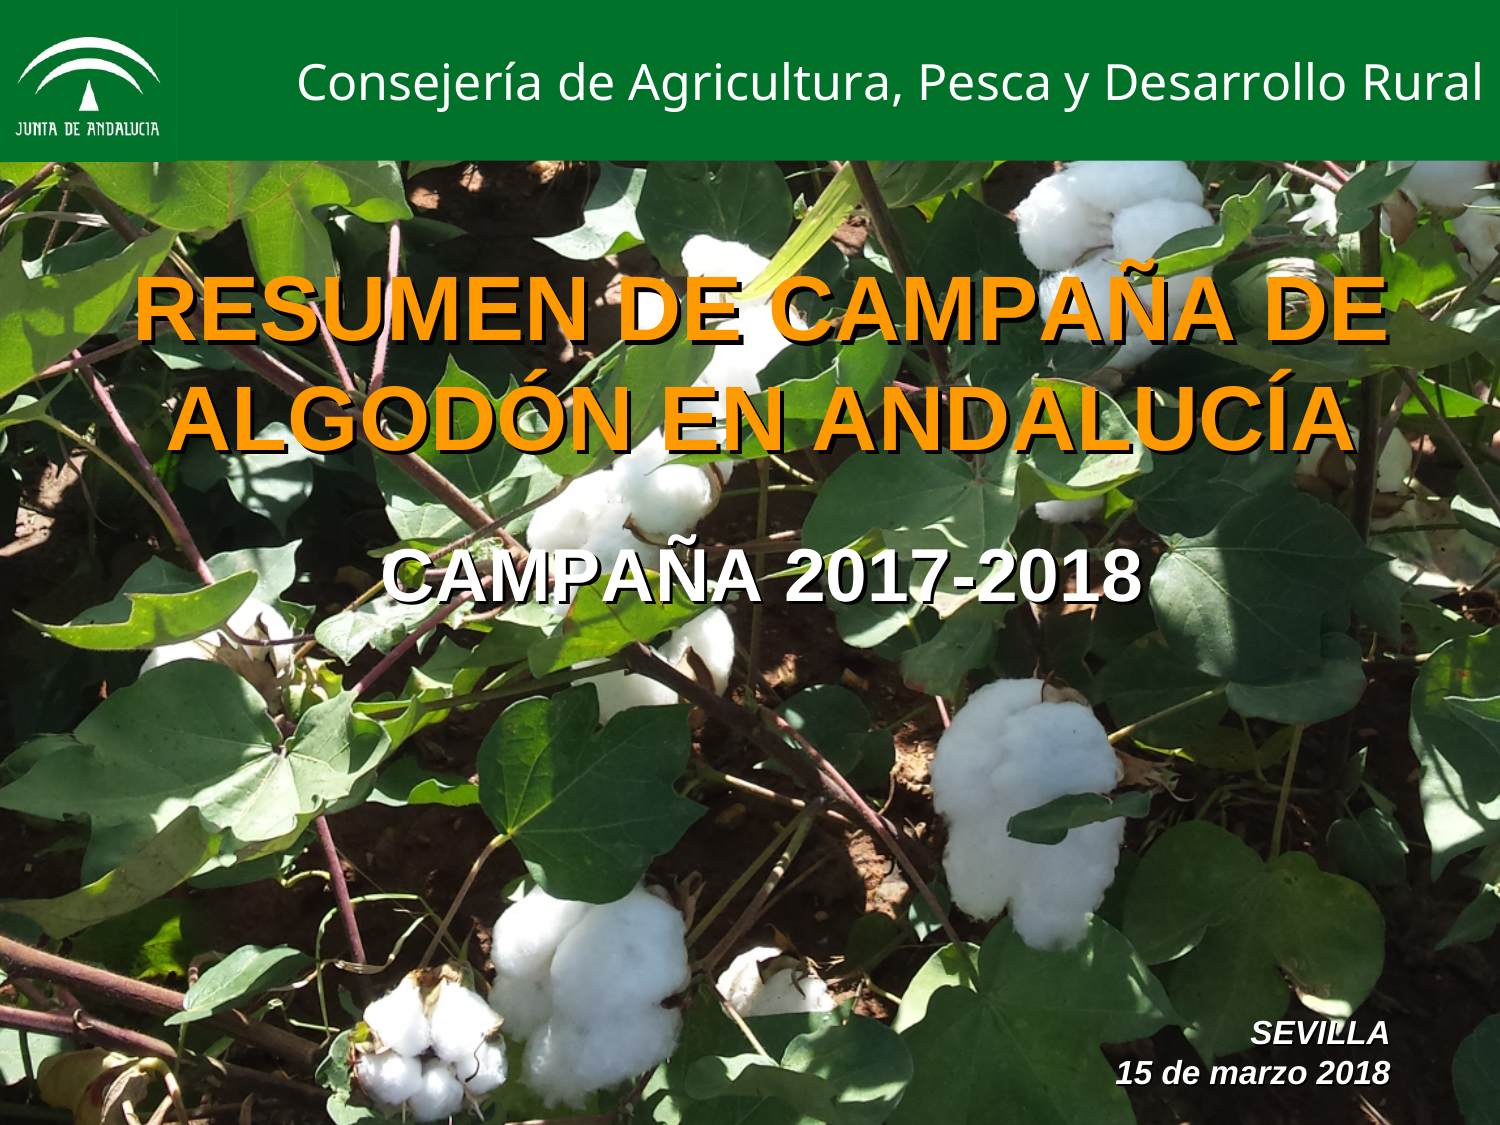

# Consejería de Agricultura, Pesca y Desarrollo Rural
RESUMEN DE CAMPAÑA DE ALGODÓN EN ANDALUCÍA
CAMPAÑA 2017-2018
SEVILLA
15 de marzo 2018